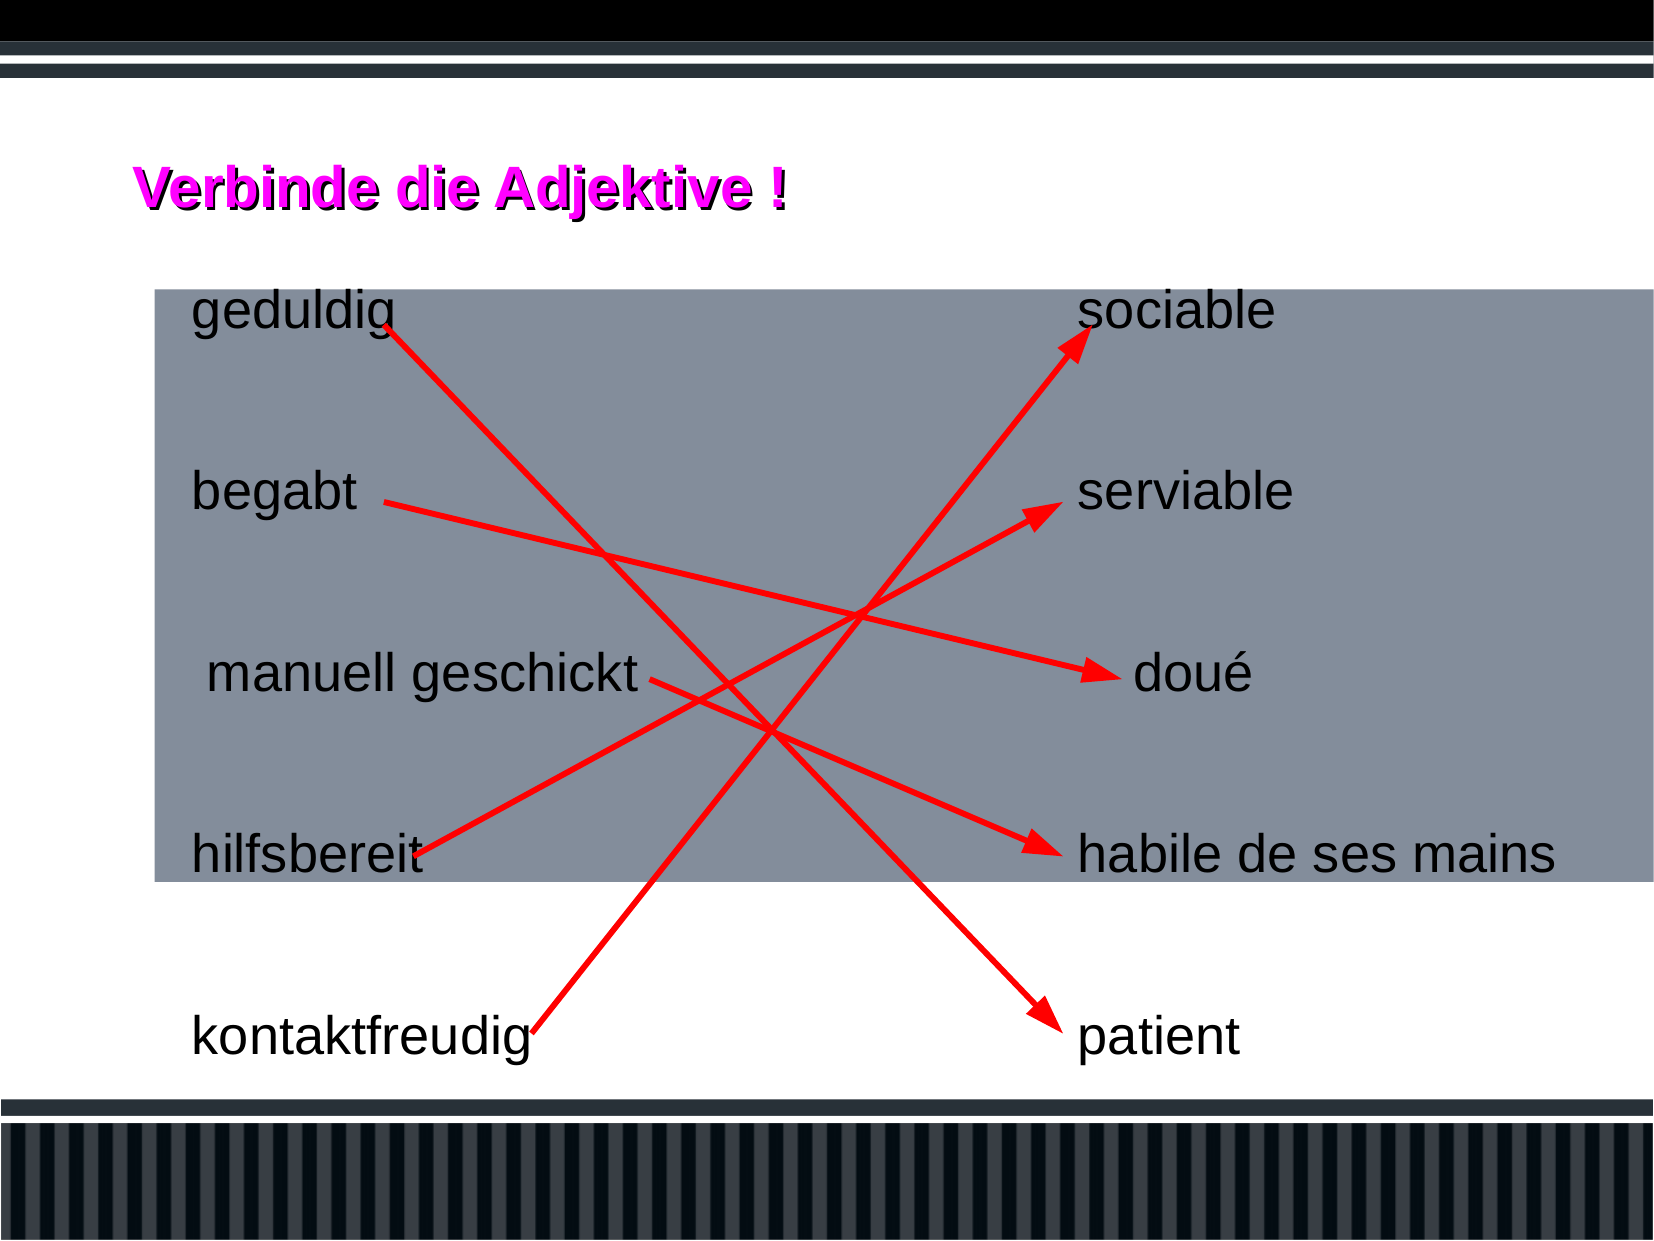

Verbinde die Adjektive !
geduldig										sociable
begabt										serviable
 manuell geschickt doué
hilfsbereit									habile de ses mains
kontaktfreudig								patient